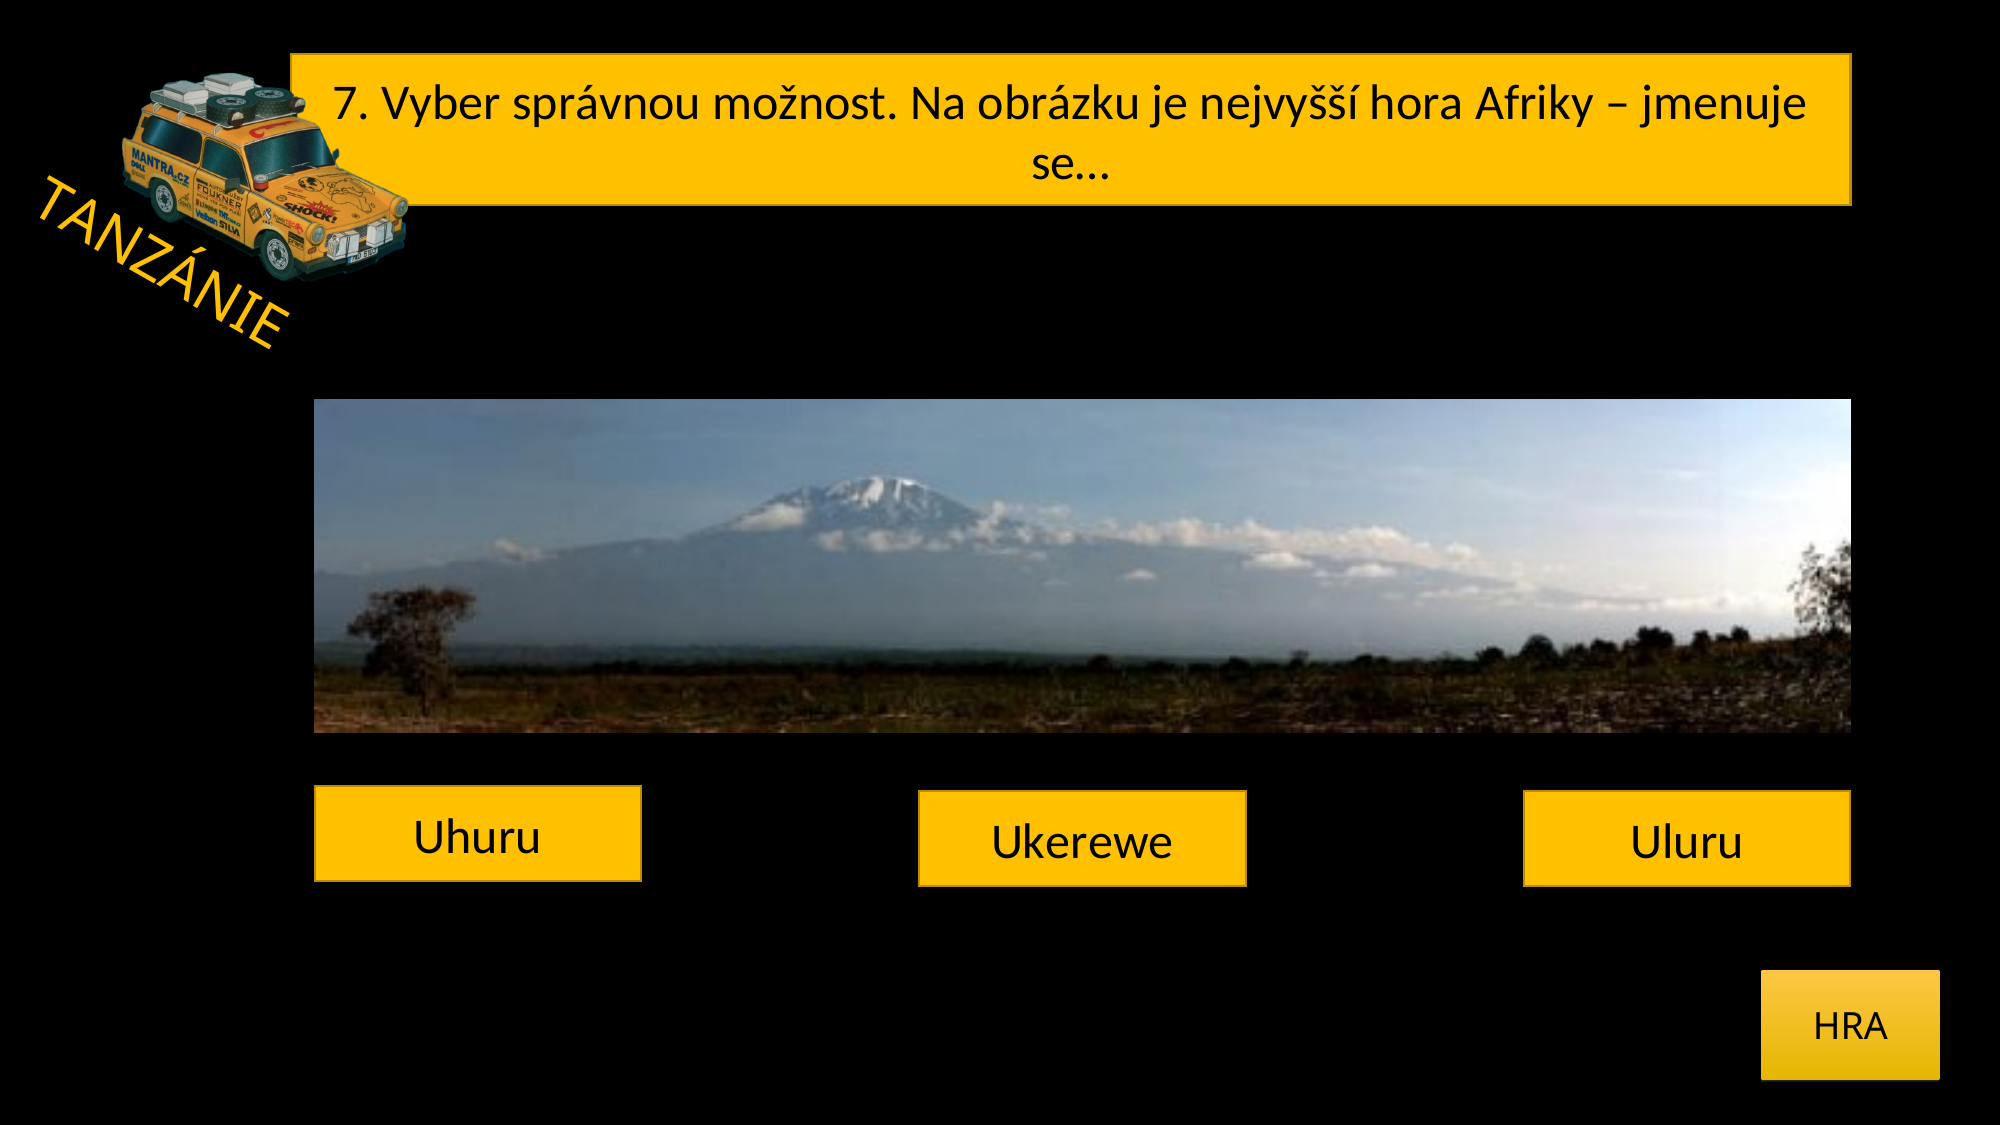

7. Vyber správnou možnost. Na obrázku je nejvyšší hora Afriky – jmenuje se…
TANZÁNIE
Uhuru
Ukerewe
Uluru
HRA